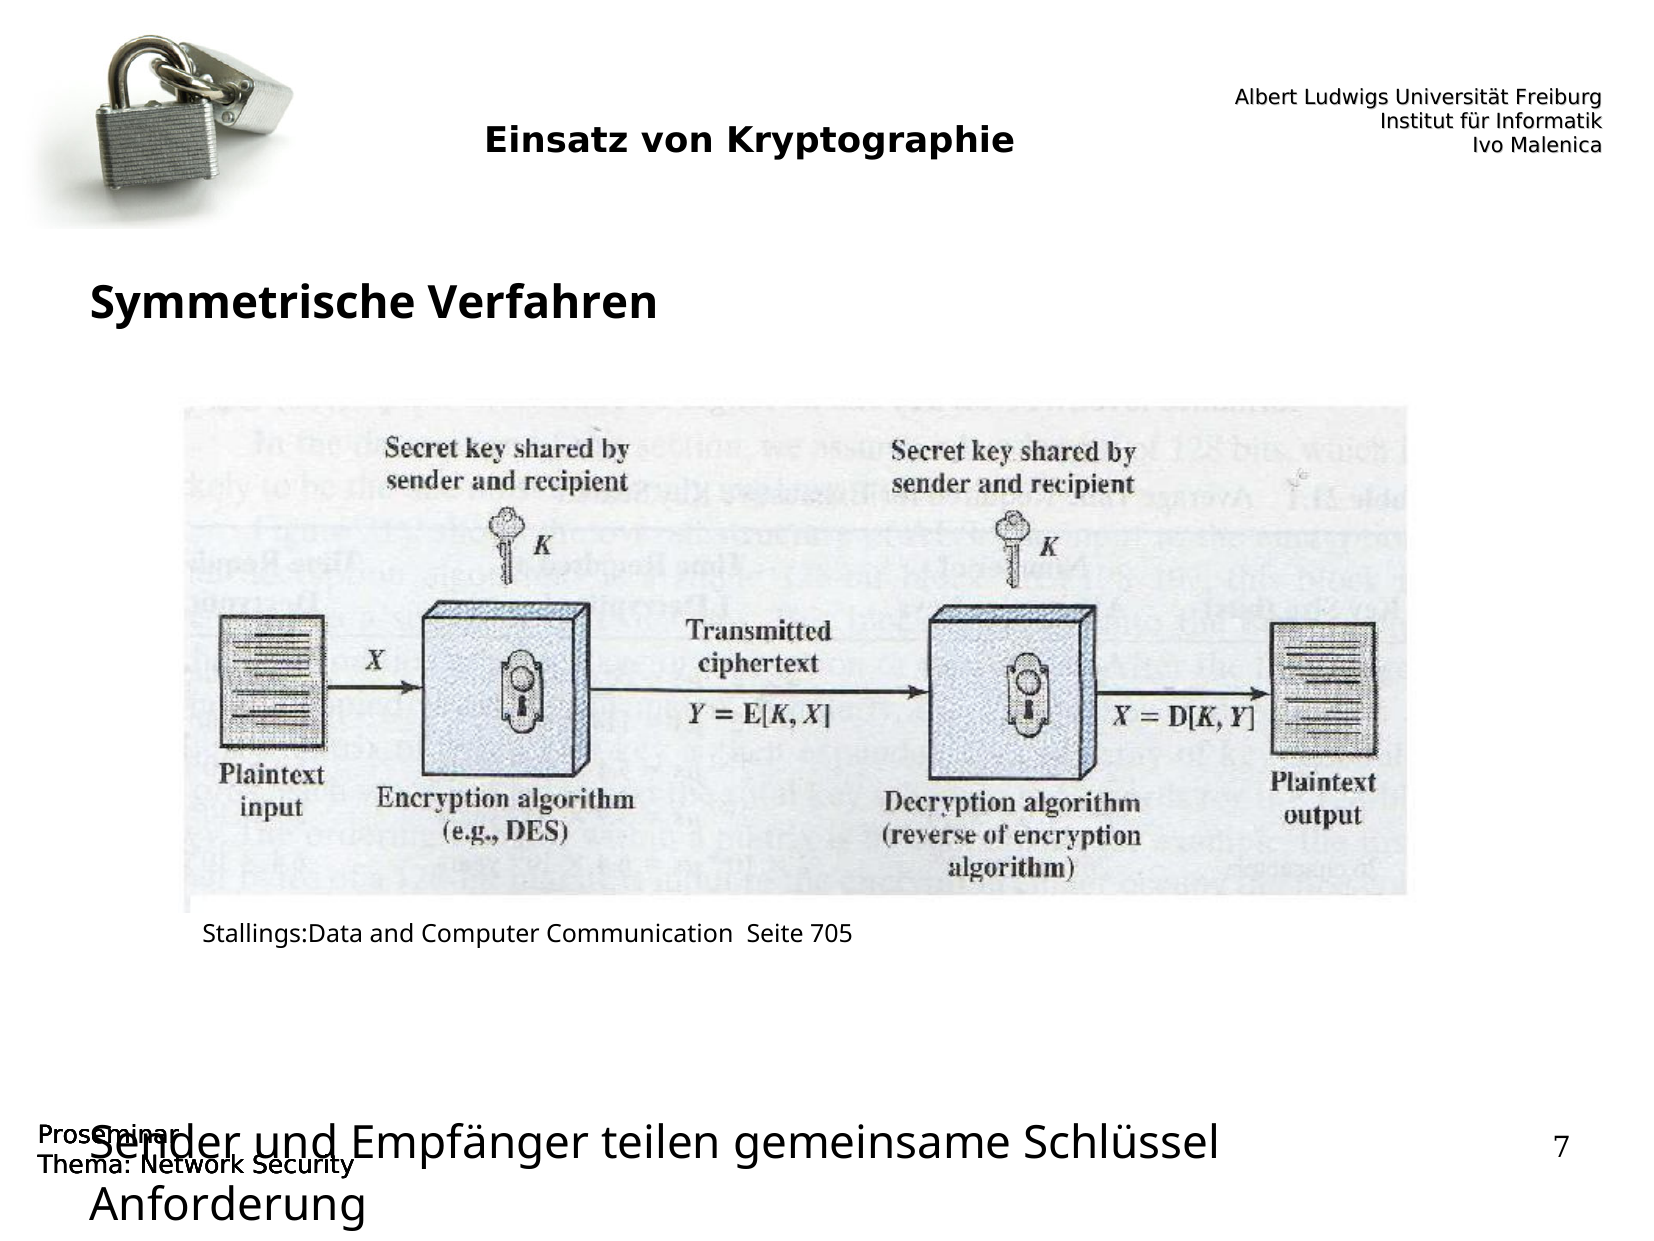

Albert Ludwigs Universität Freiburg
Institut für Informatik
Ivo Malenica
Einsatz von Kryptographie
Symmetrische Verfahren
Sender und Empfänger teilen gemeinsame Schlüssel
Anforderung
# Testest
Stallings:Data and Computer Communication Seite 705
Proseminar
Thema: Network Security
Proseminar
Thema: Network Security
Proseminar
Thema: Network Security
Proseminar
Thema: Network Security
7